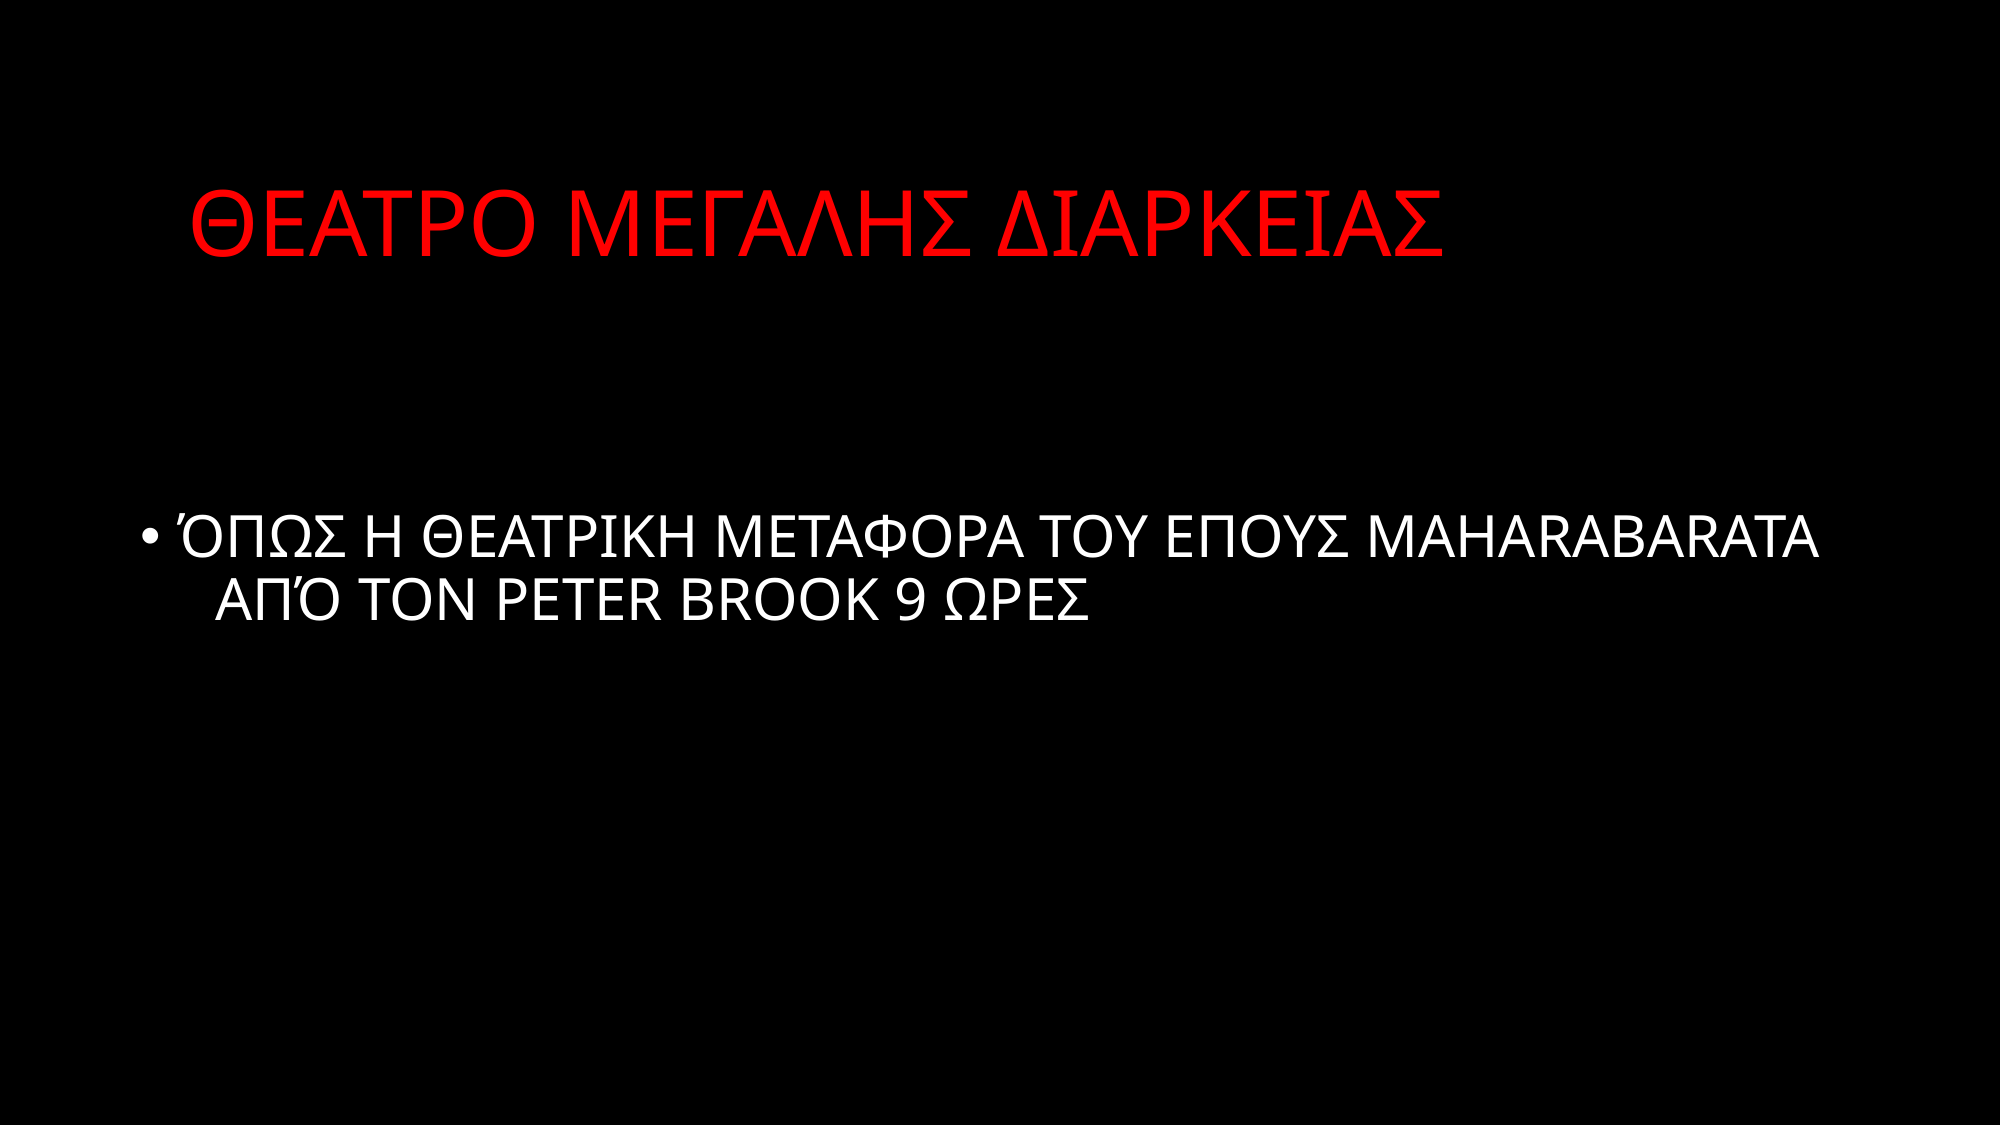

# ΘΕΑΤΡΟ ΜΕΓΑΛΗΣ ΔΙΑΡΚΕΙΑΣ
ΌΠΩΣ Η ΘΕΑΤΡΙΚΗ ΜΕΤΑΦΟΡΑ ΤΟΥ ΕΠΟΥΣ MAHARABARATA ΑΠΌ TON PETER BROOK 9 ΩΡΕΣ